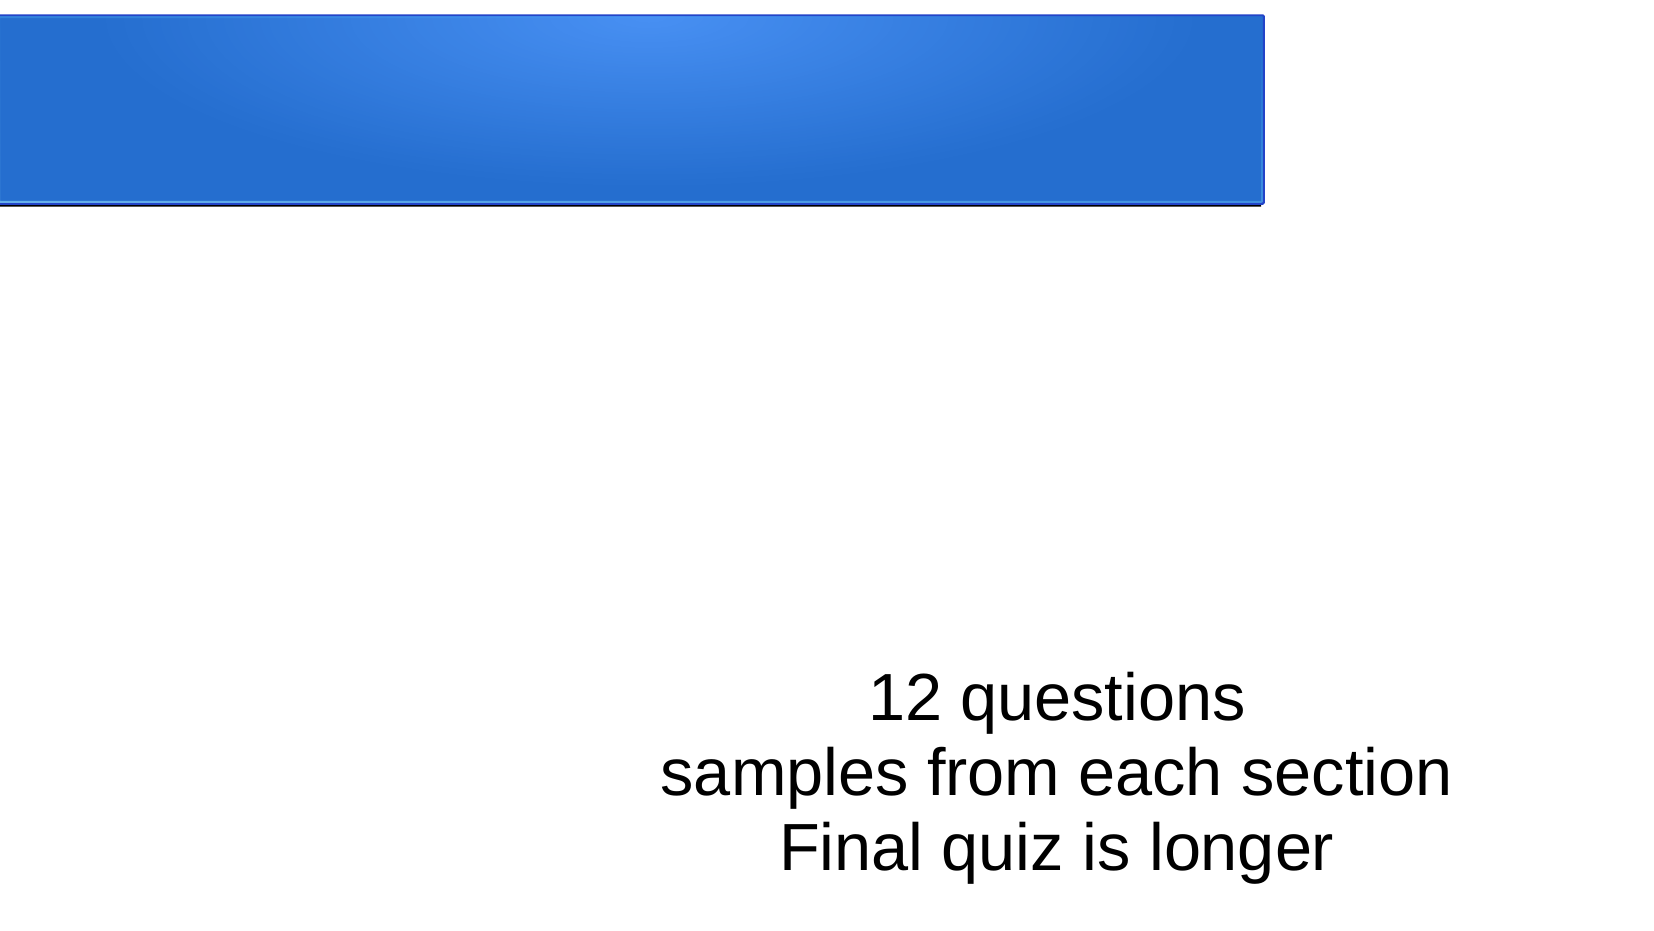

# Baseline Quiz Answers
12 questions
samples from each section
Final quiz is longer